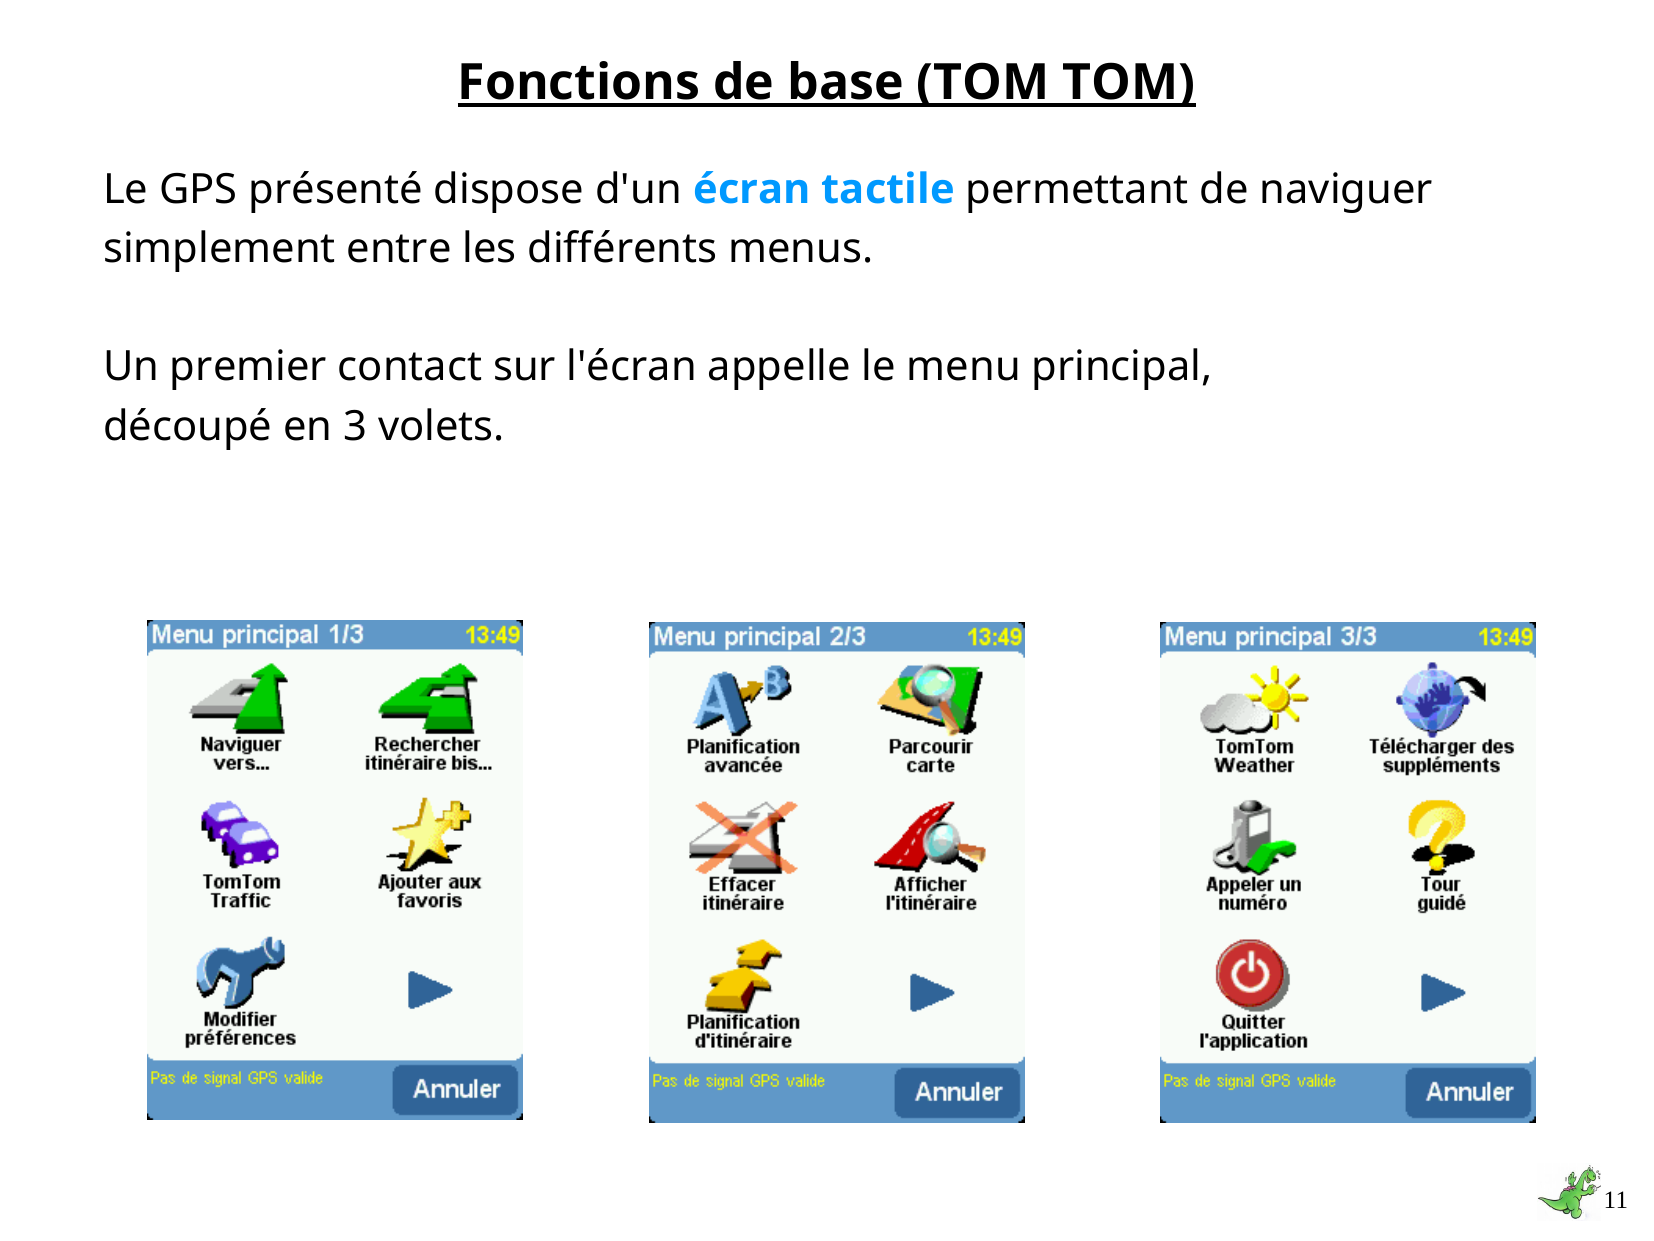

Fonctions de base (TOM TOM)
Le GPS présenté dispose d'un écran tactile permettant de naviguer simplement entre les différents menus.
Un premier contact sur l'écran appelle le menu principal,
découpé en 3 volets.
11